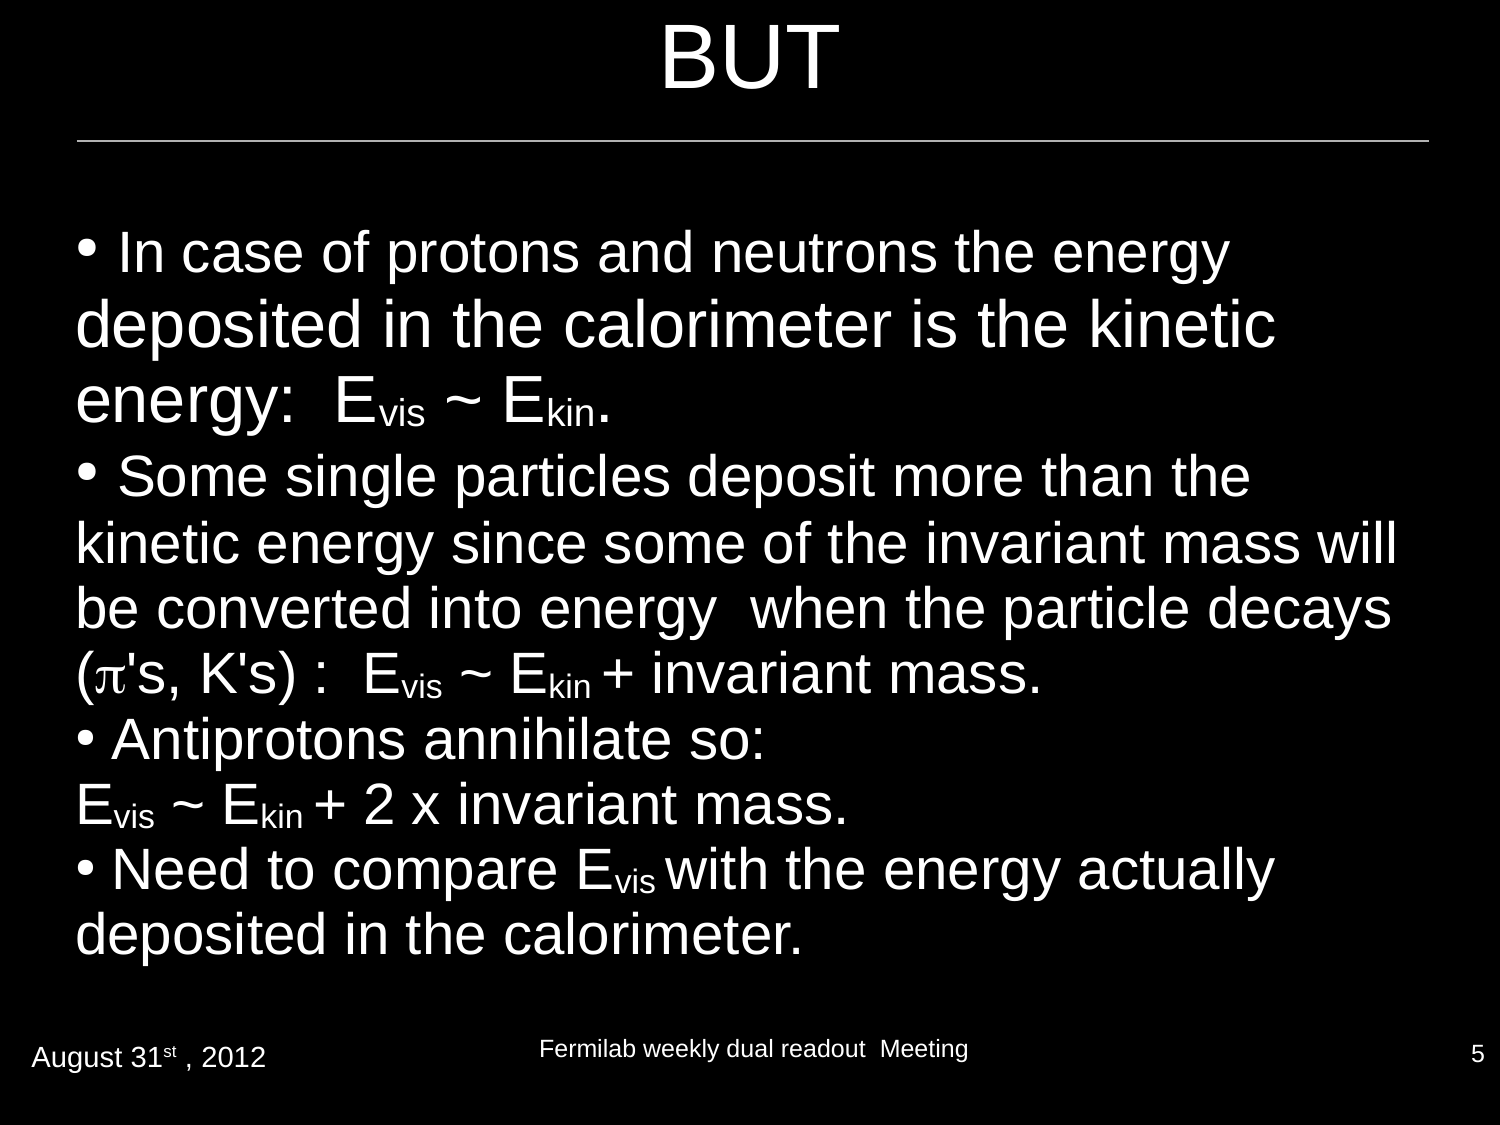

# BUT
 In case of protons and neutrons the energy deposited in the calorimeter is the kinetic energy: Evis ~ Ekin.
 Some single particles deposit more than the kinetic energy since some of the invariant mass will be converted into energy when the particle decays (p's, K's) : Evis ~ Ekin + invariant mass.
 Antiprotons annihilate so: 								Evis ~ Ekin + 2 x invariant mass.
 Need to compare Evis with the energy actually deposited in the calorimeter.